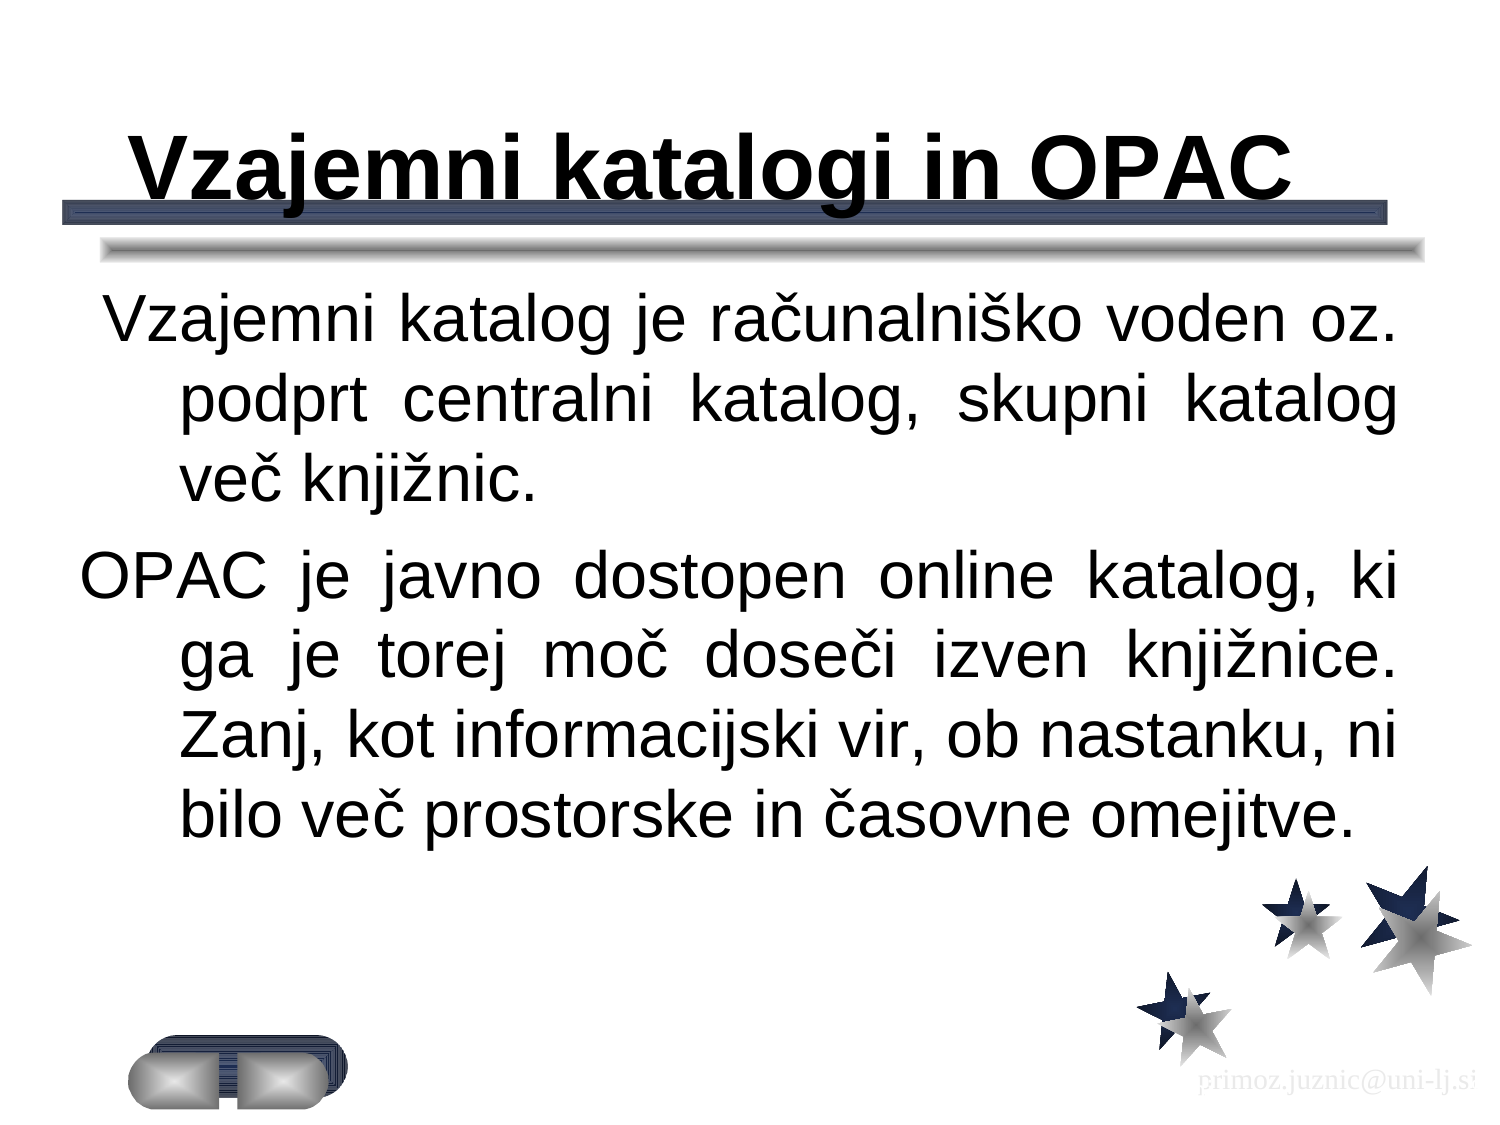

# Vzajemni katalogi in OPAC
 Vzajemni katalog je računalniško voden oz. podprt centralni katalog, skupni katalog več knjižnic.
OPAC je javno dostopen online katalog, ki ga je torej moč doseči izven knjižnice. Zanj, kot informacijski vir, ob nastanku, ni bilo več prostorske in časovne omejitve.
Primoz Juznic, BINK, FF, Univerza v Ljubljani